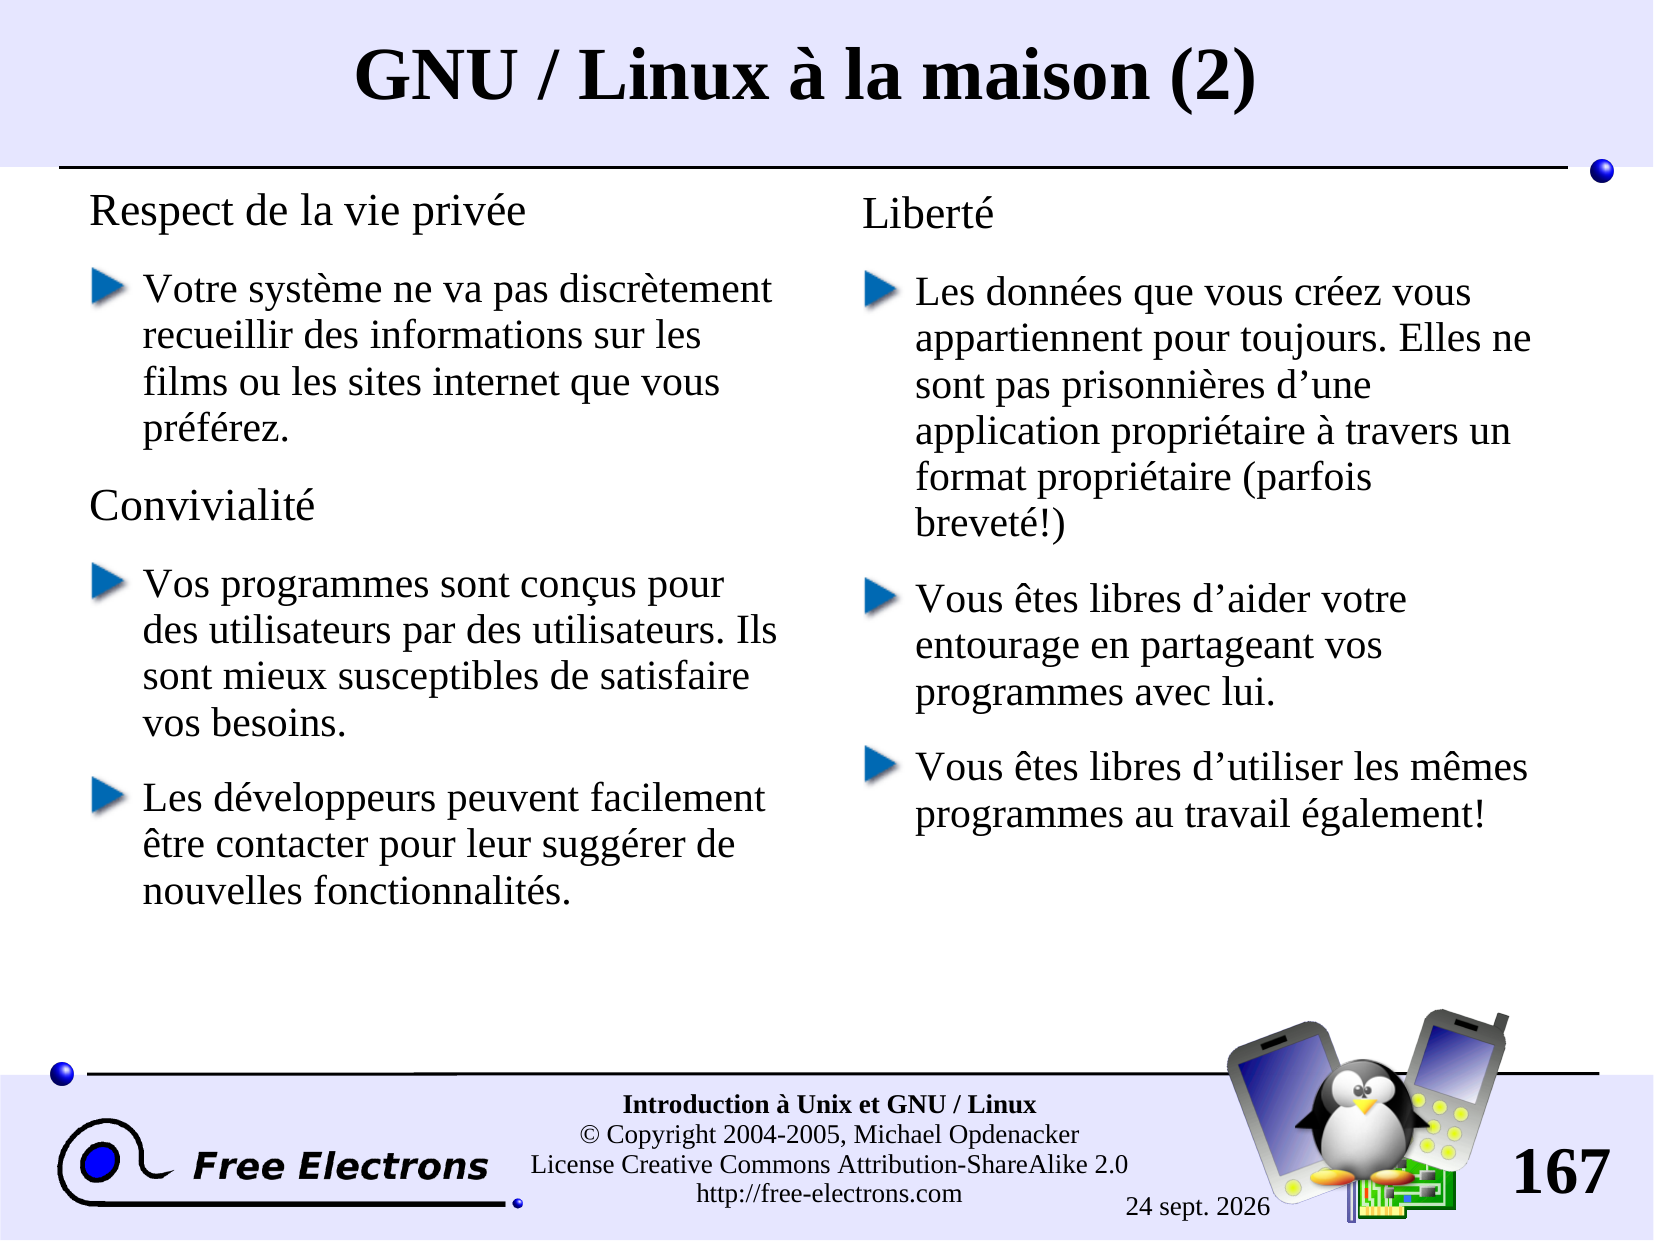

# GNU / Linux à la maison (2)
Respect de la vie privée
Votre système ne va pas discrètement recueillir des informations sur les films ou les sites internet que vous préférez.
Convivialité
Vos programmes sont conçus pour des utilisateurs par des utilisateurs. Ils sont mieux susceptibles de satisfaire vos besoins.
Les développeurs peuvent facilement être contacter pour leur suggérer de nouvelles fonctionnalités.
Liberté
Les données que vous créez vous appartiennent pour toujours. Elles ne sont pas prisonnières d’une application propriétaire à travers un format propriétaire (parfois breveté!)
Vous êtes libres d’aider votre entourage en partageant vos programmes avec lui.
Vous êtes libres d’utiliser les mêmes programmes au travail également!